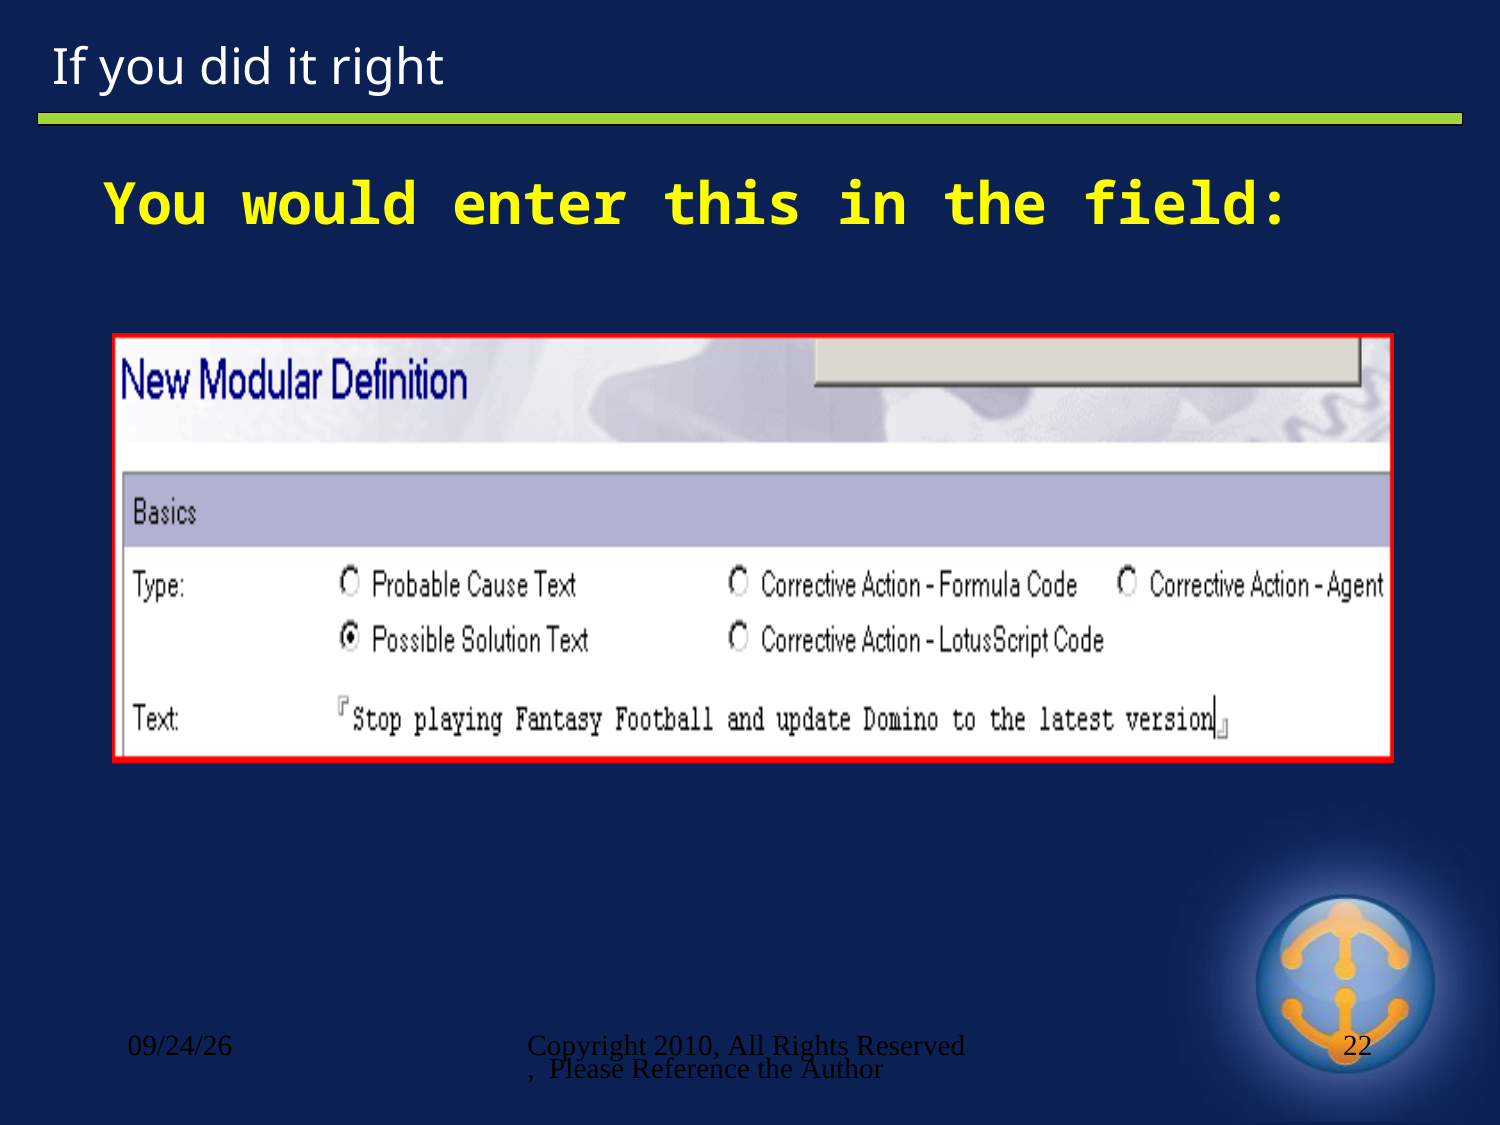

If you did it right
You would enter this in the field:
Copyright 2010, All Rights Reserved, Please Reference the Author
22